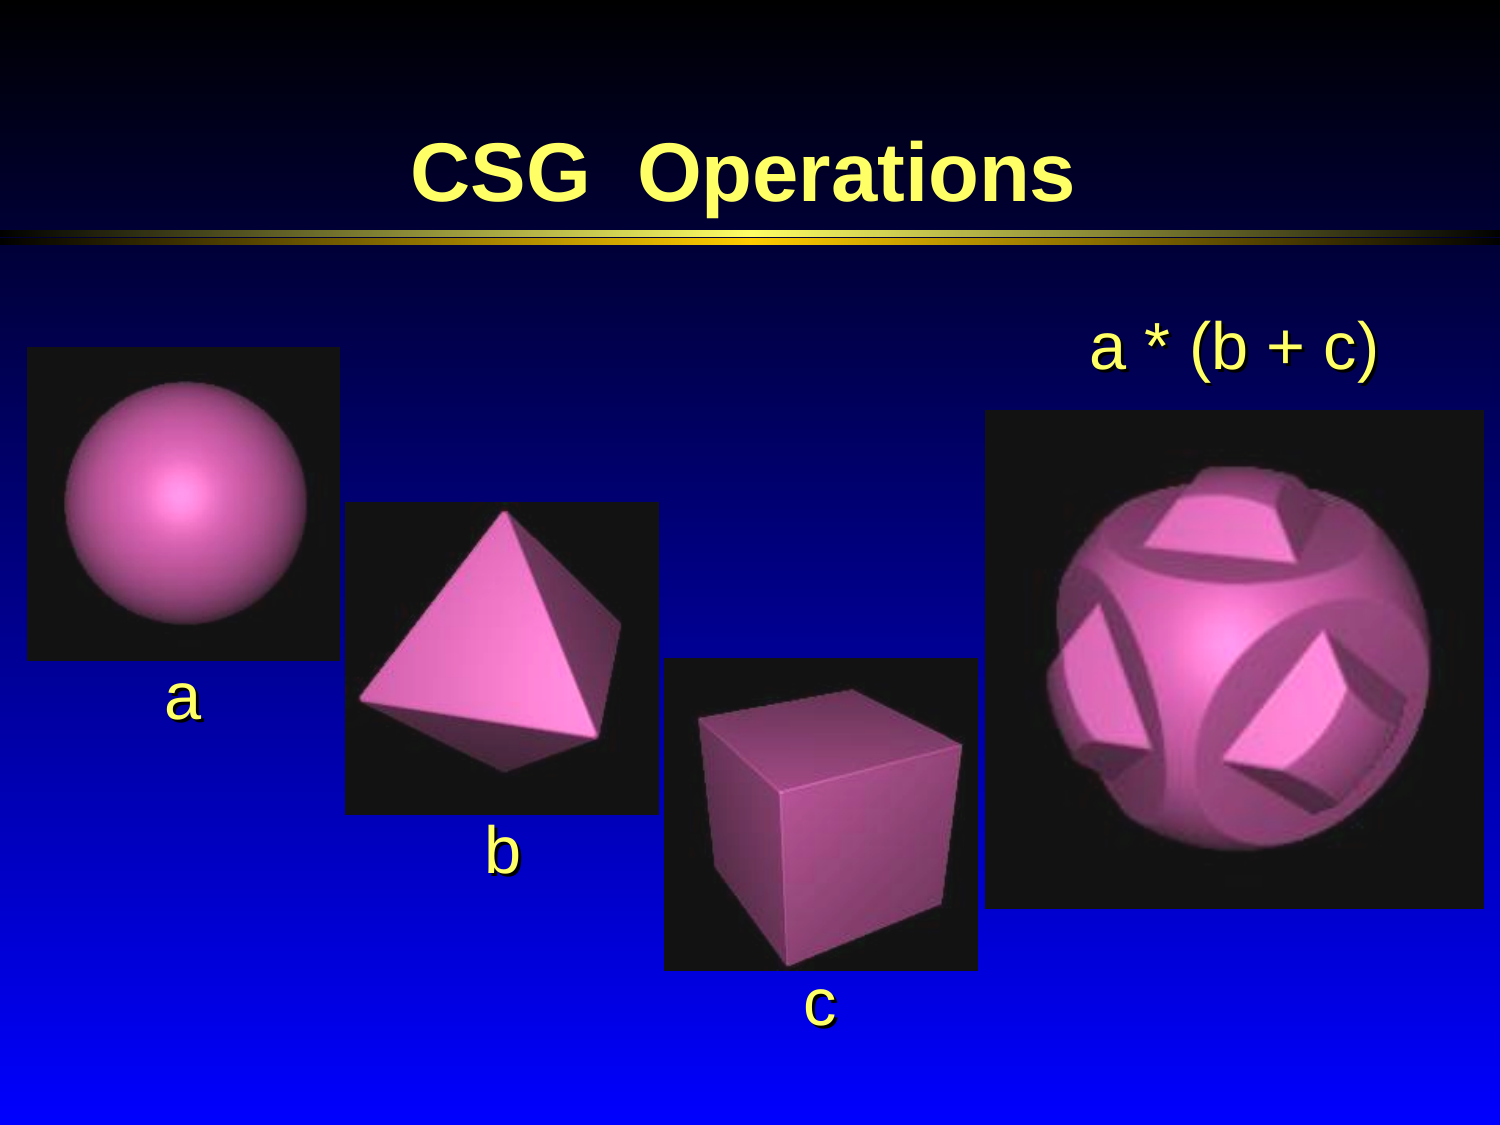

# CSG Operations
a * (b + c)
a
b
c